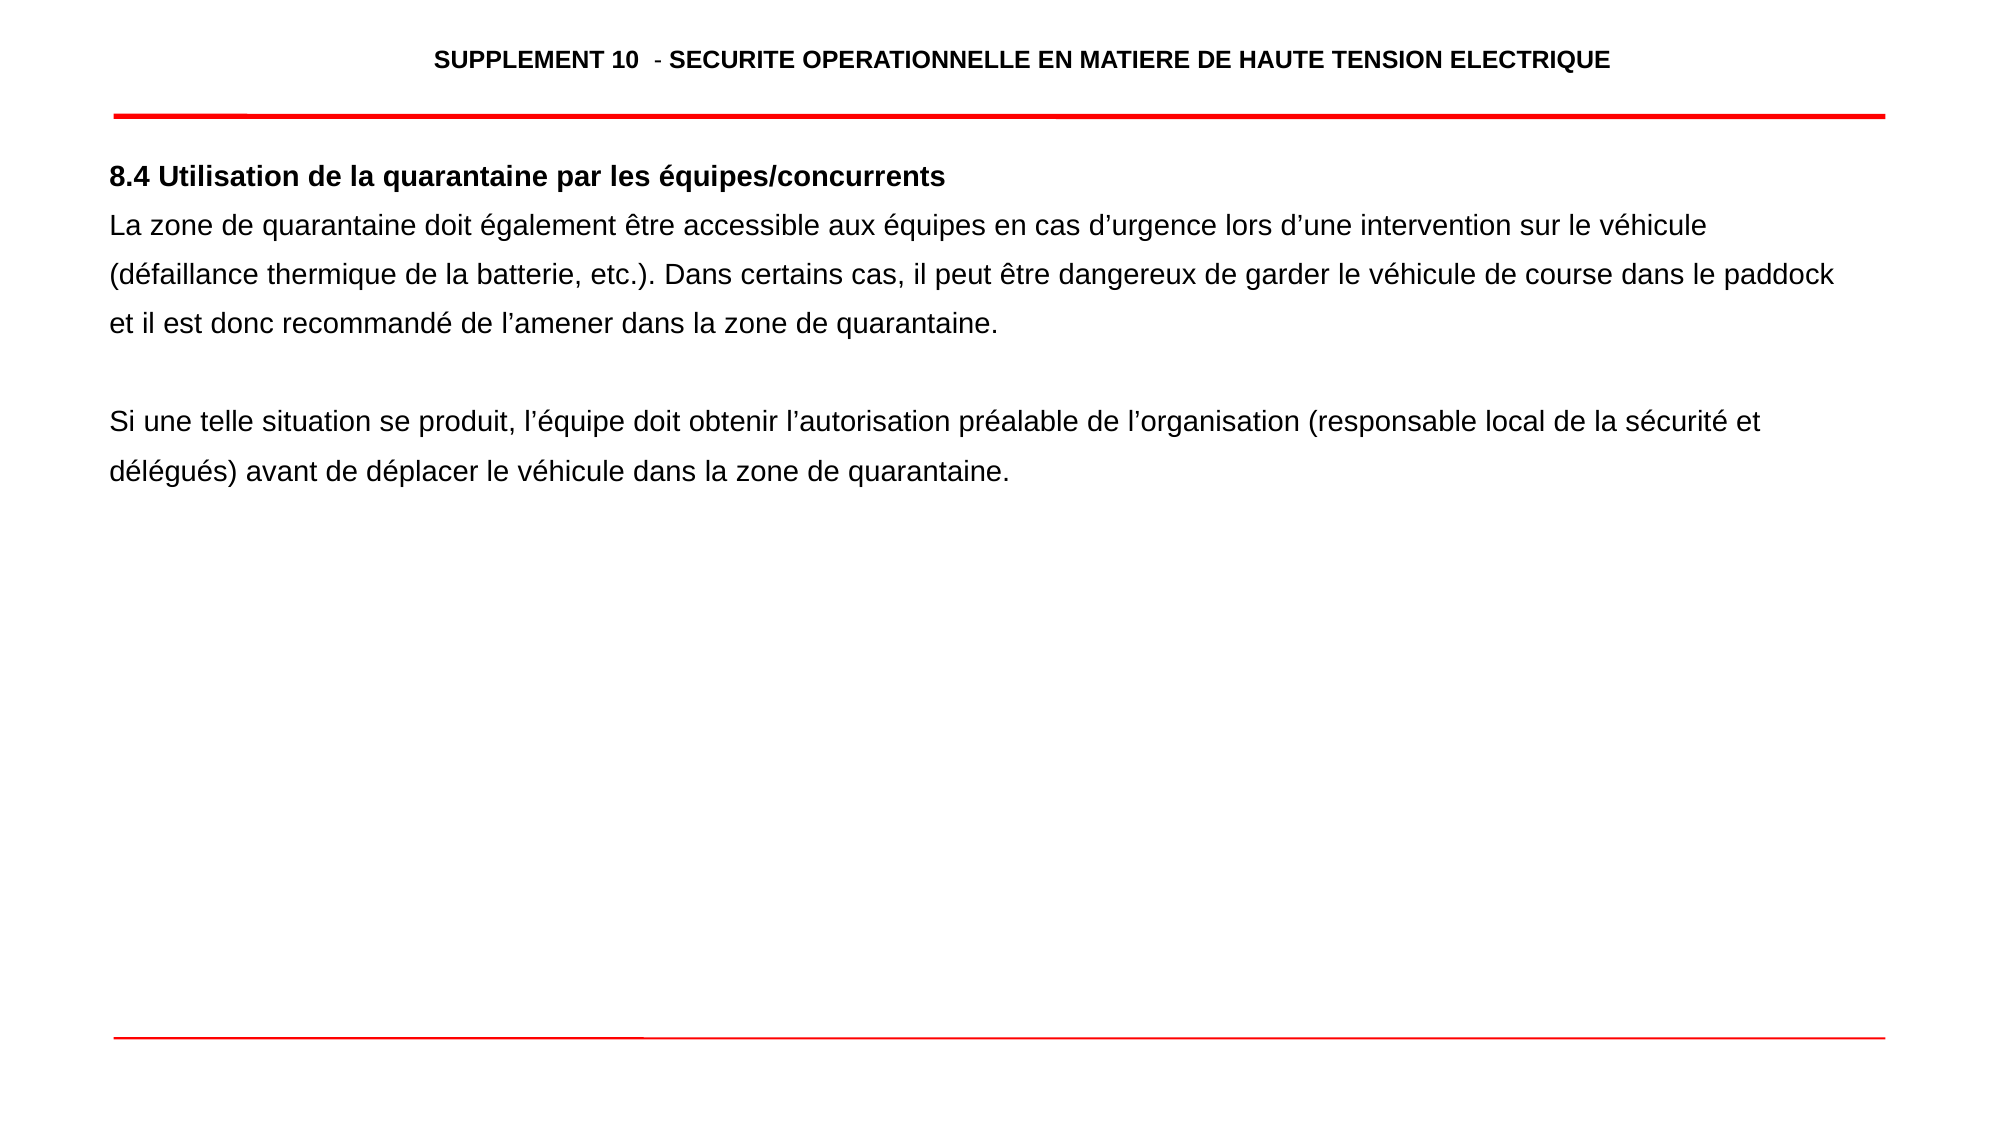

SUPPLEMENT 10 - SECURITE OPERATIONNELLE EN MATIERE DE HAUTE TENSION ELECTRIQUE
8.4 Utilisation de la quarantaine par les équipes/concurrents
La zone de quarantaine doit également être accessible aux équipes en cas d’urgence lors d’une intervention sur le véhicule (défaillance thermique de la batterie, etc.). Dans certains cas, il peut être dangereux de garder le véhicule de course dans le paddock et il est donc recommandé de l’amener dans la zone de quarantaine.
Si une telle situation se produit, l’équipe doit obtenir l’autorisation préalable de l’organisation (responsable local de la sécurité et délégués) avant de déplacer le véhicule dans la zone de quarantaine.